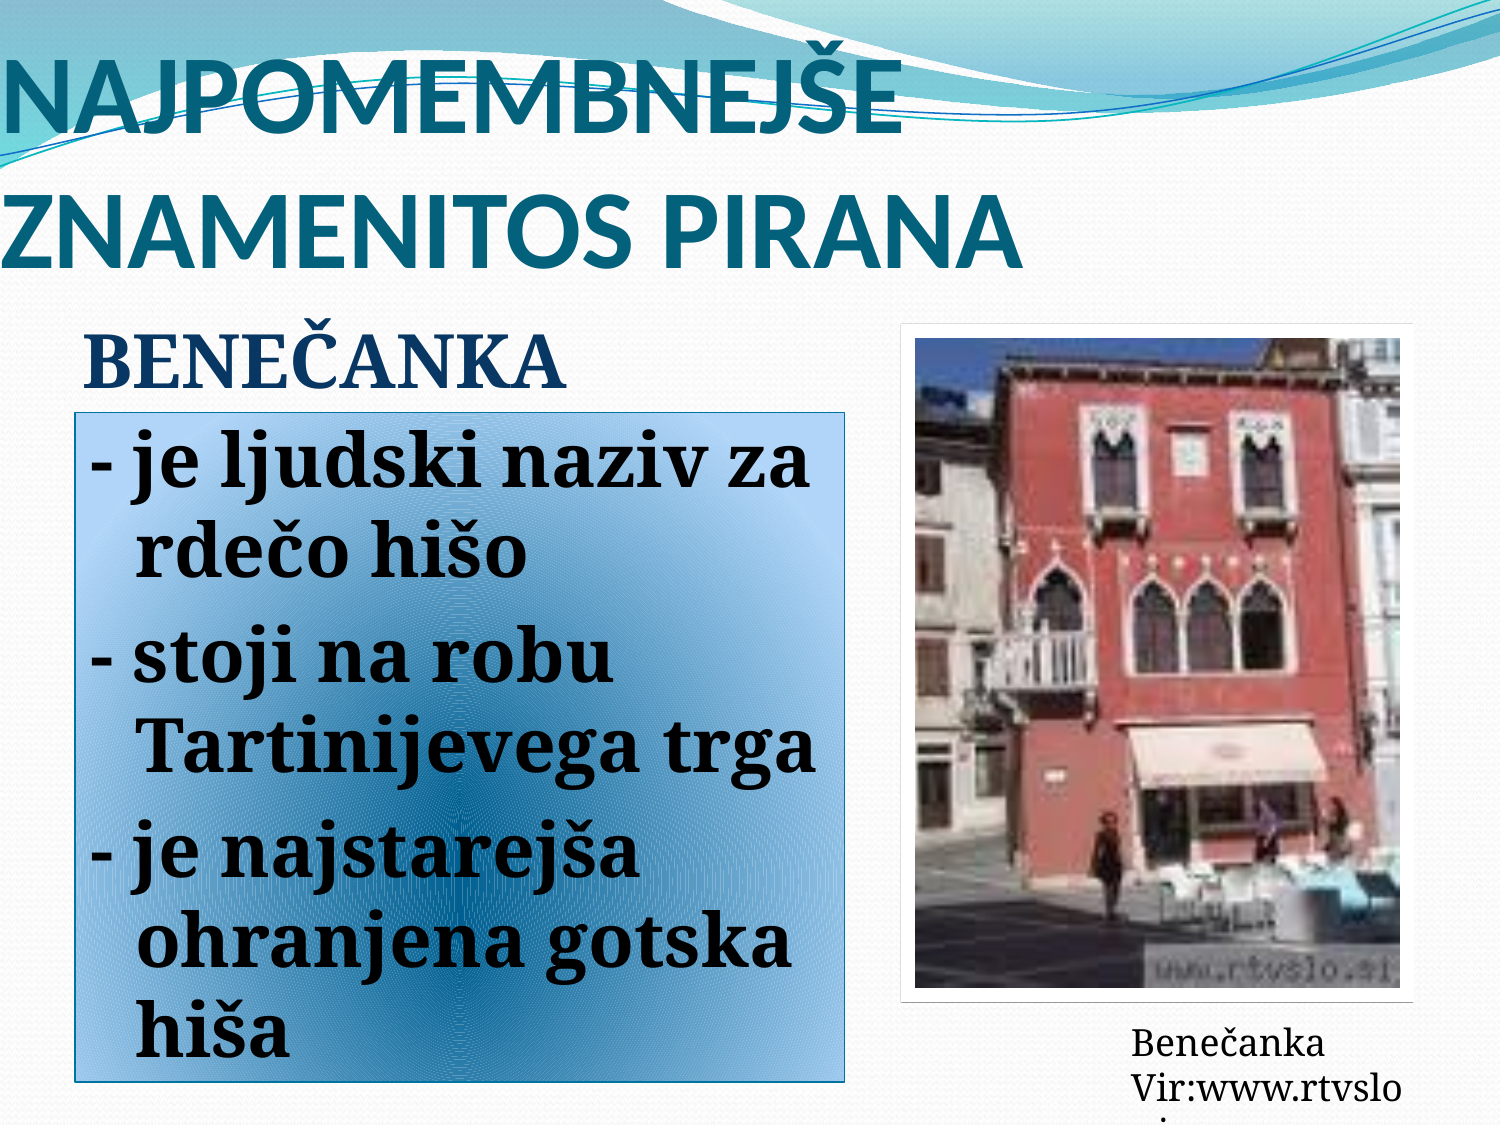

# NAJPOMEMBNEJŠE ZNAMENITOS PIRANA
BENEČANKA
- je ljudski naziv za rdečo hišo
- stoji na robu Tartinijevega trga
- je najstarejša ohranjena gotska hiša
Benečanka Vir:www.rtvslo.si